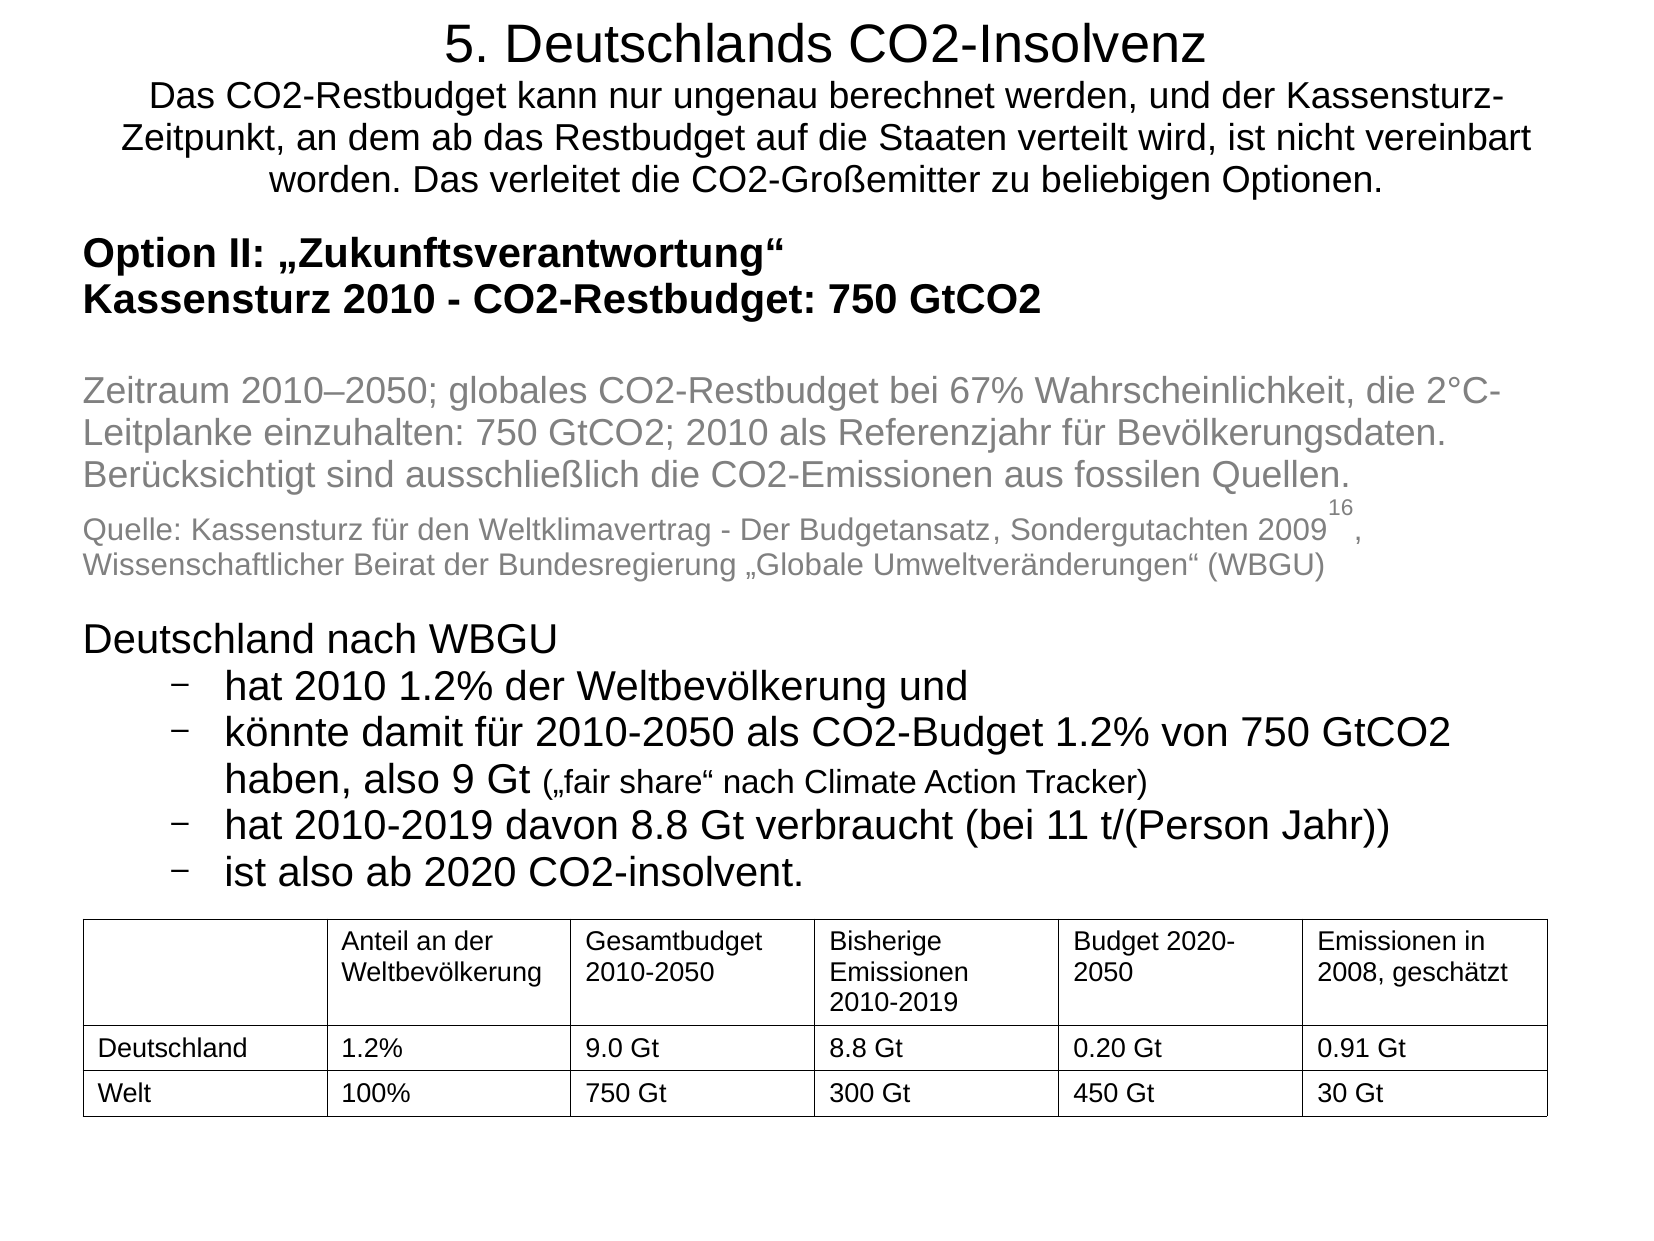

# 5. Deutschlands CO2-Insolvenz Das CO2-Restbudget kann nur ungenau berechnet werden, und der Kassensturz-Zeitpunkt, an dem ab das Restbudget auf die Staaten verteilt wird, ist nicht vereinbart worden. Das verleitet die CO2-Großemitter zu beliebigen Optionen.
Option II: „Zukunftsverantwortung“
Kassensturz 2010 - CO2-Restbudget: 750 GtCO2
Zeitraum 2010–2050; globales CO2-Restbudget bei 67% Wahrscheinlichkeit, die 2°C-Leitplanke einzuhalten: 750 GtCO2; 2010 als Referenzjahr für Bevölkerungsdaten. Berücksichtigt sind ausschließlich die CO2-Emissionen aus fossilen Quellen.
Quelle: Kassensturz für den Weltklimavertrag - Der Budgetansatz, Sondergutachten 200916, Wissenschaftlicher Beirat der Bundesregierung „Globale Umweltveränderungen“ (WBGU)
Deutschland nach WBGU
hat 2010 1.2% der Weltbevölkerung und
könnte damit für 2010-2050 als CO2-Budget 1.2% von 750 GtCO2 haben, also 9 Gt („fair share“ nach Climate Action Tracker)
hat 2010-2019 davon 8.8 Gt verbraucht (bei 11 t/(Person Jahr))
ist also ab 2020 CO2-insolvent.
| | Anteil an der Weltbevölkerung | Gesamtbudget 2010-2050 | Bisherige Emissionen 2010-2019 | Budget 2020-2050 | Emissionen in 2008, geschätzt |
| --- | --- | --- | --- | --- | --- |
| Deutschland | 1.2% | 9.0 Gt | 8.8 Gt | 0.20 Gt | 0.91 Gt |
| Welt | 100% | 750 Gt | 300 Gt | 450 Gt | 30 Gt |